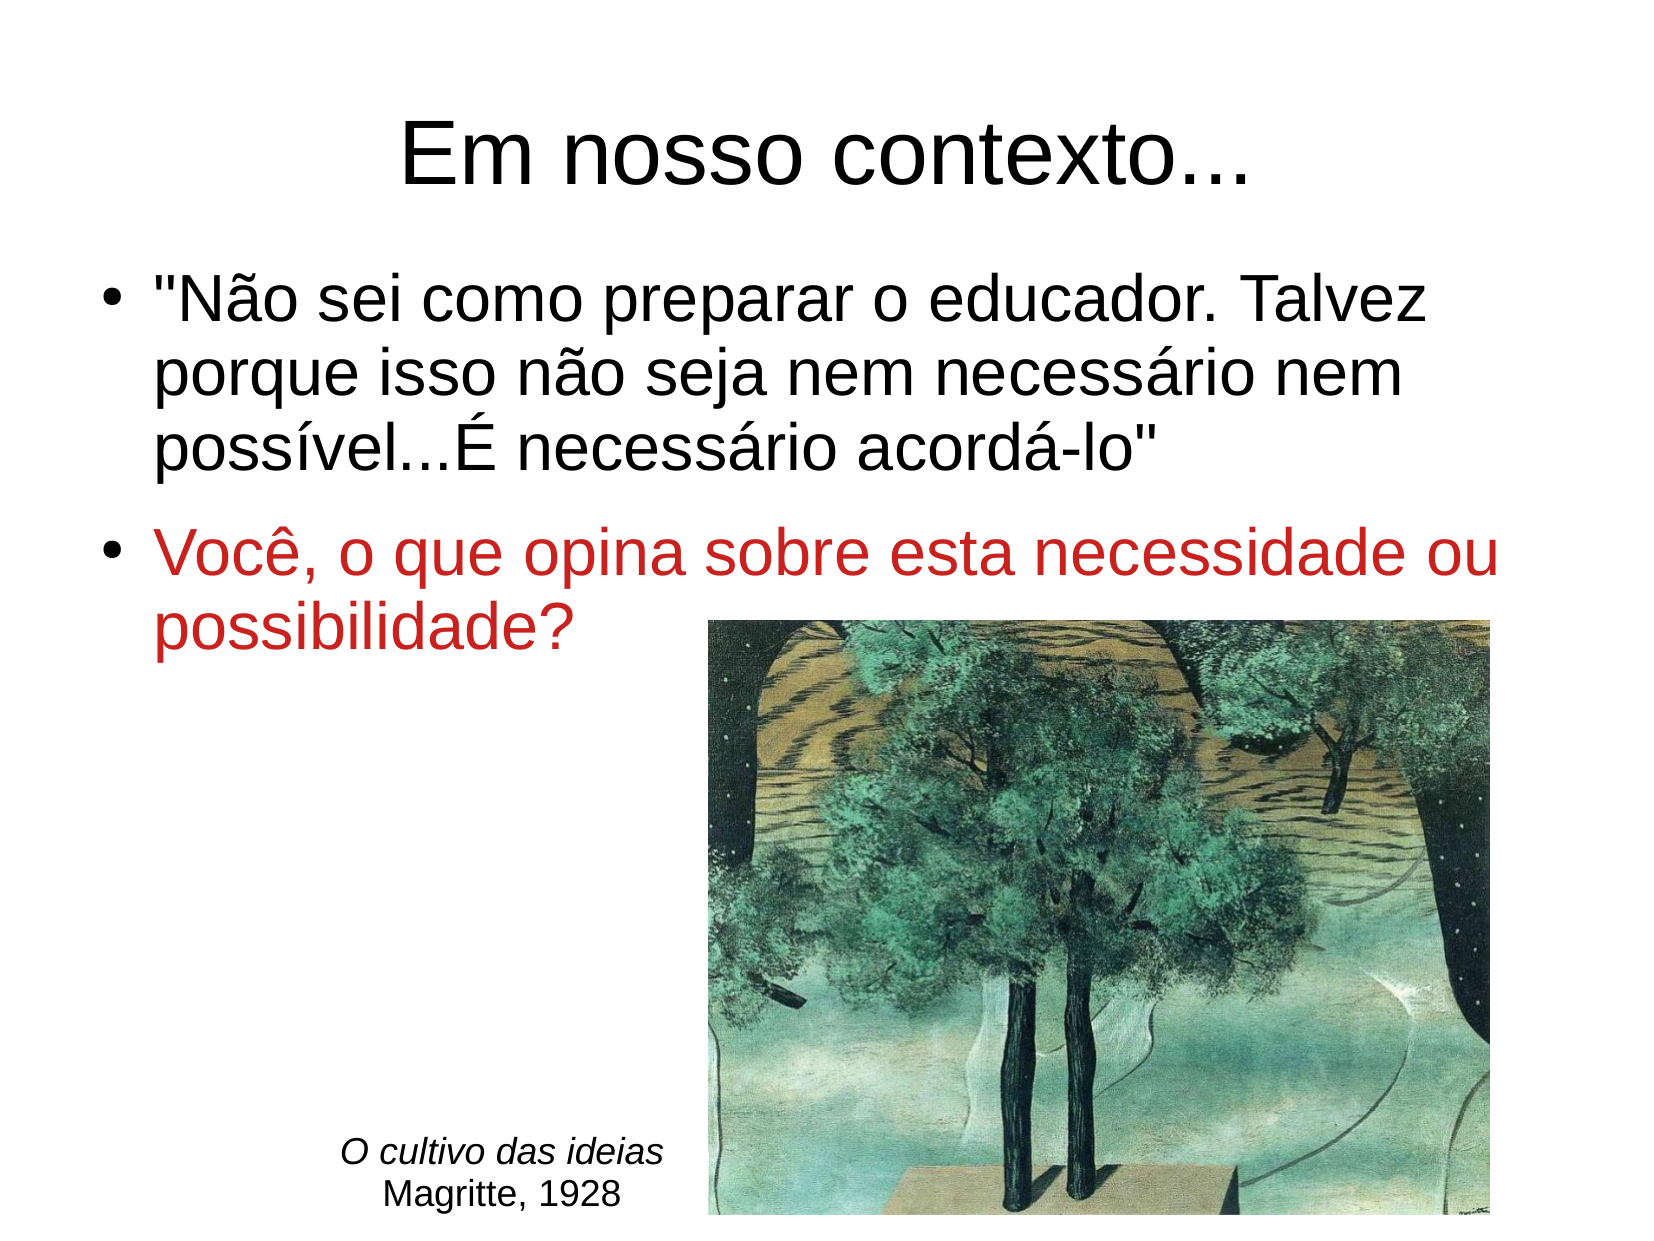

# Em nosso contexto...
"Não sei como preparar o educador. Talvez porque isso não seja nem necessário nem possível...É necessário acordá-lo"
Você, o que opina sobre esta necessidade ou possibilidade?
O cultivo das ideias
Magritte, 1928